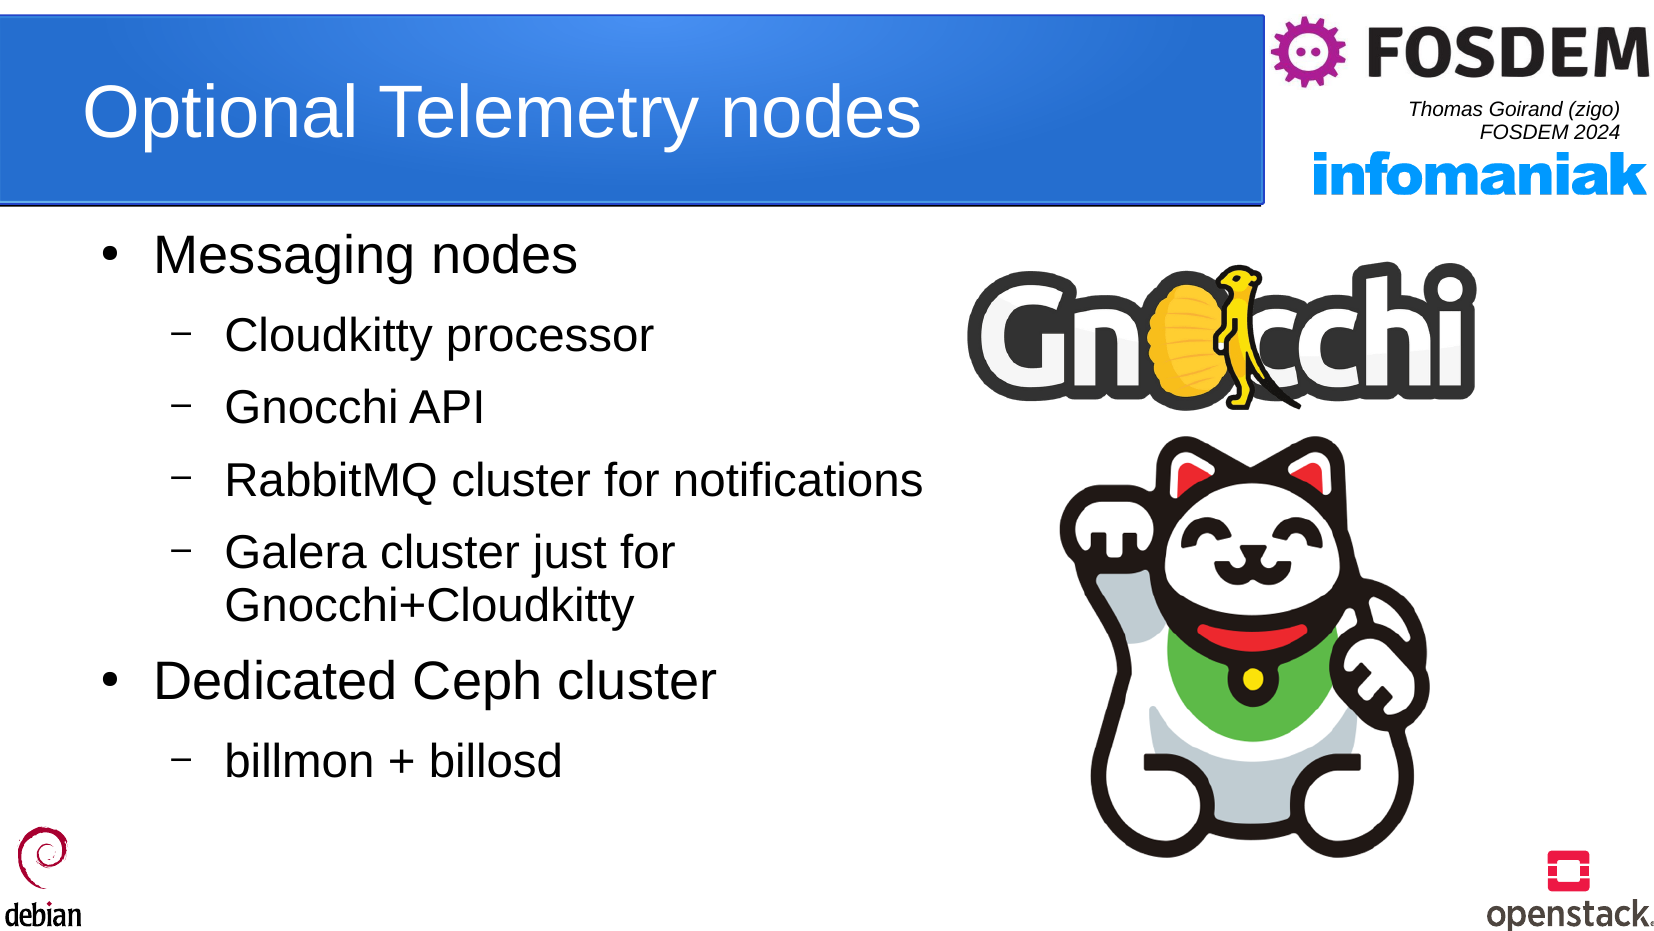

# Optional Telemetry nodes
Messaging nodes
Cloudkitty processor
Gnocchi API
RabbitMQ cluster for notifications
Galera cluster just for Gnocchi+Cloudkitty
Dedicated Ceph cluster
billmon + billosd